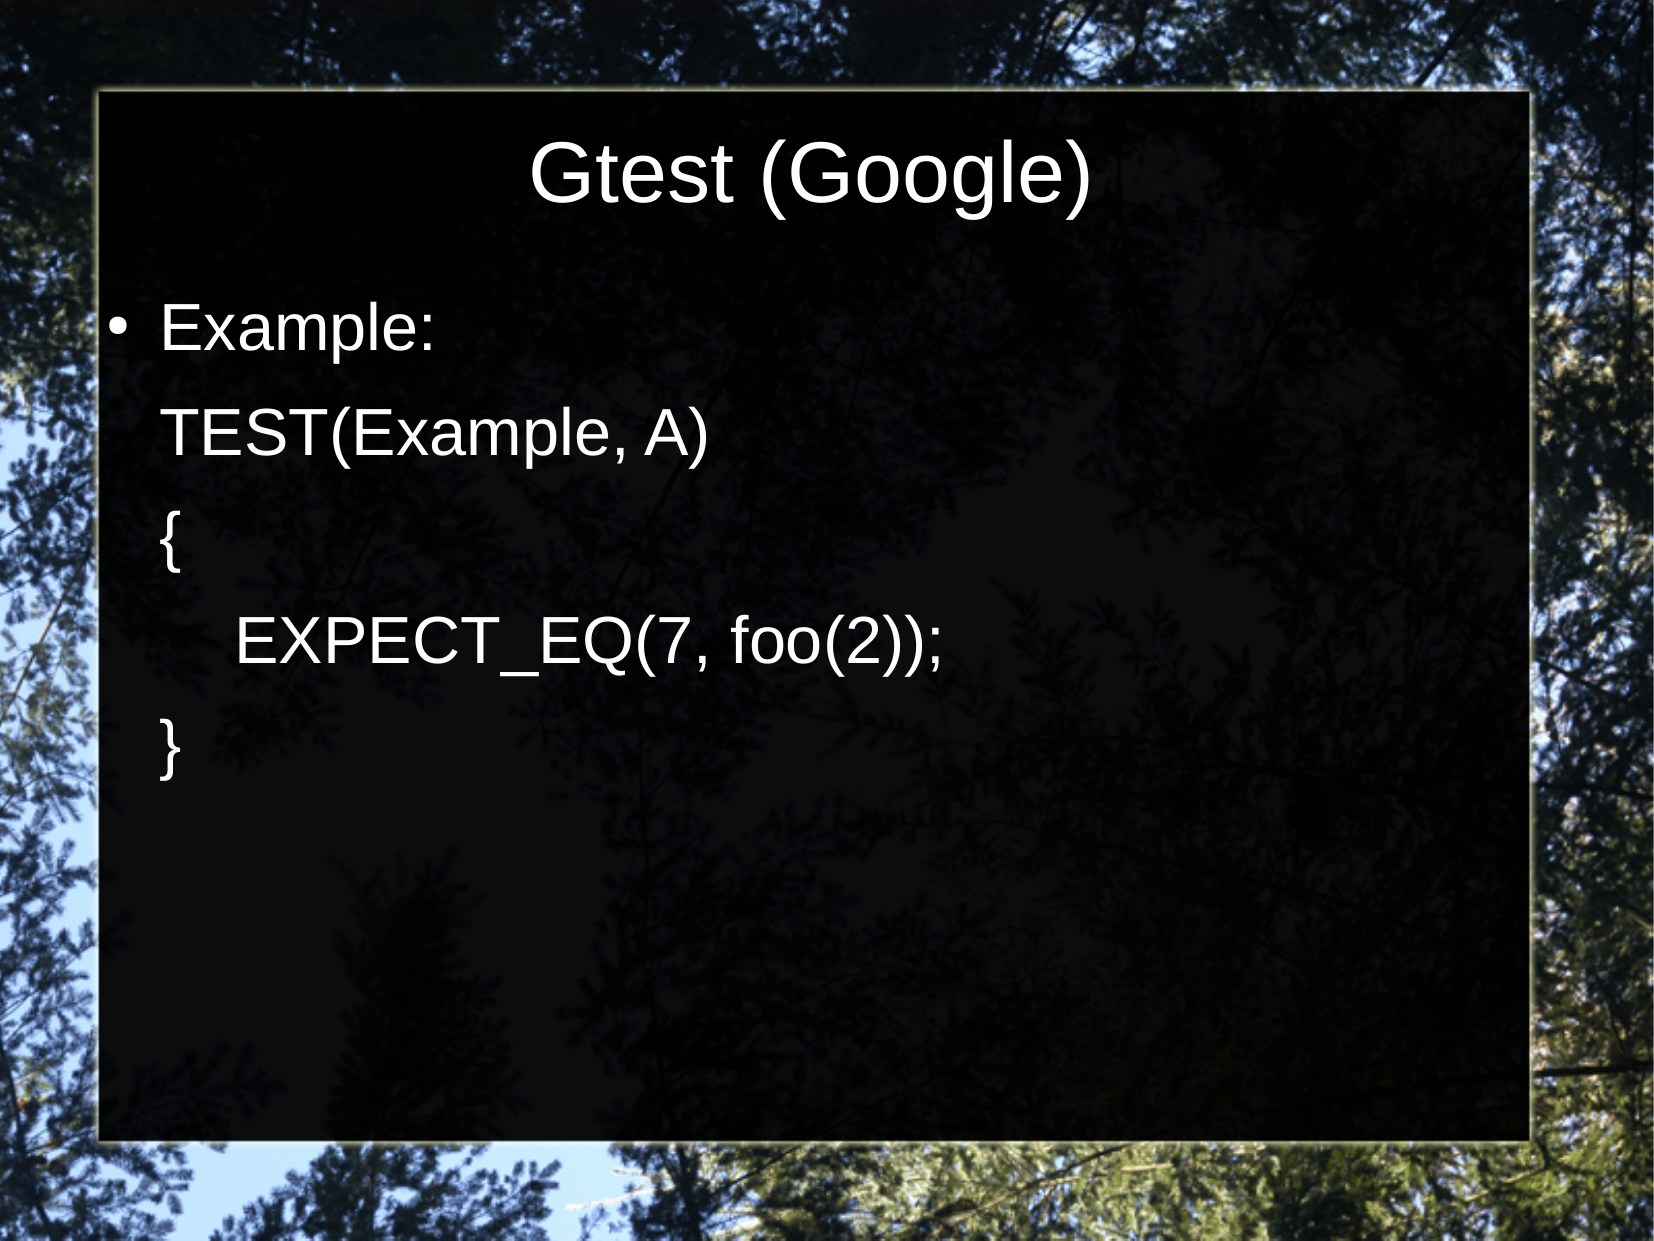

# Gtest (Google)
Example:
TEST(Example, A)
{
	EXPECT_EQ(7, foo(2));
}